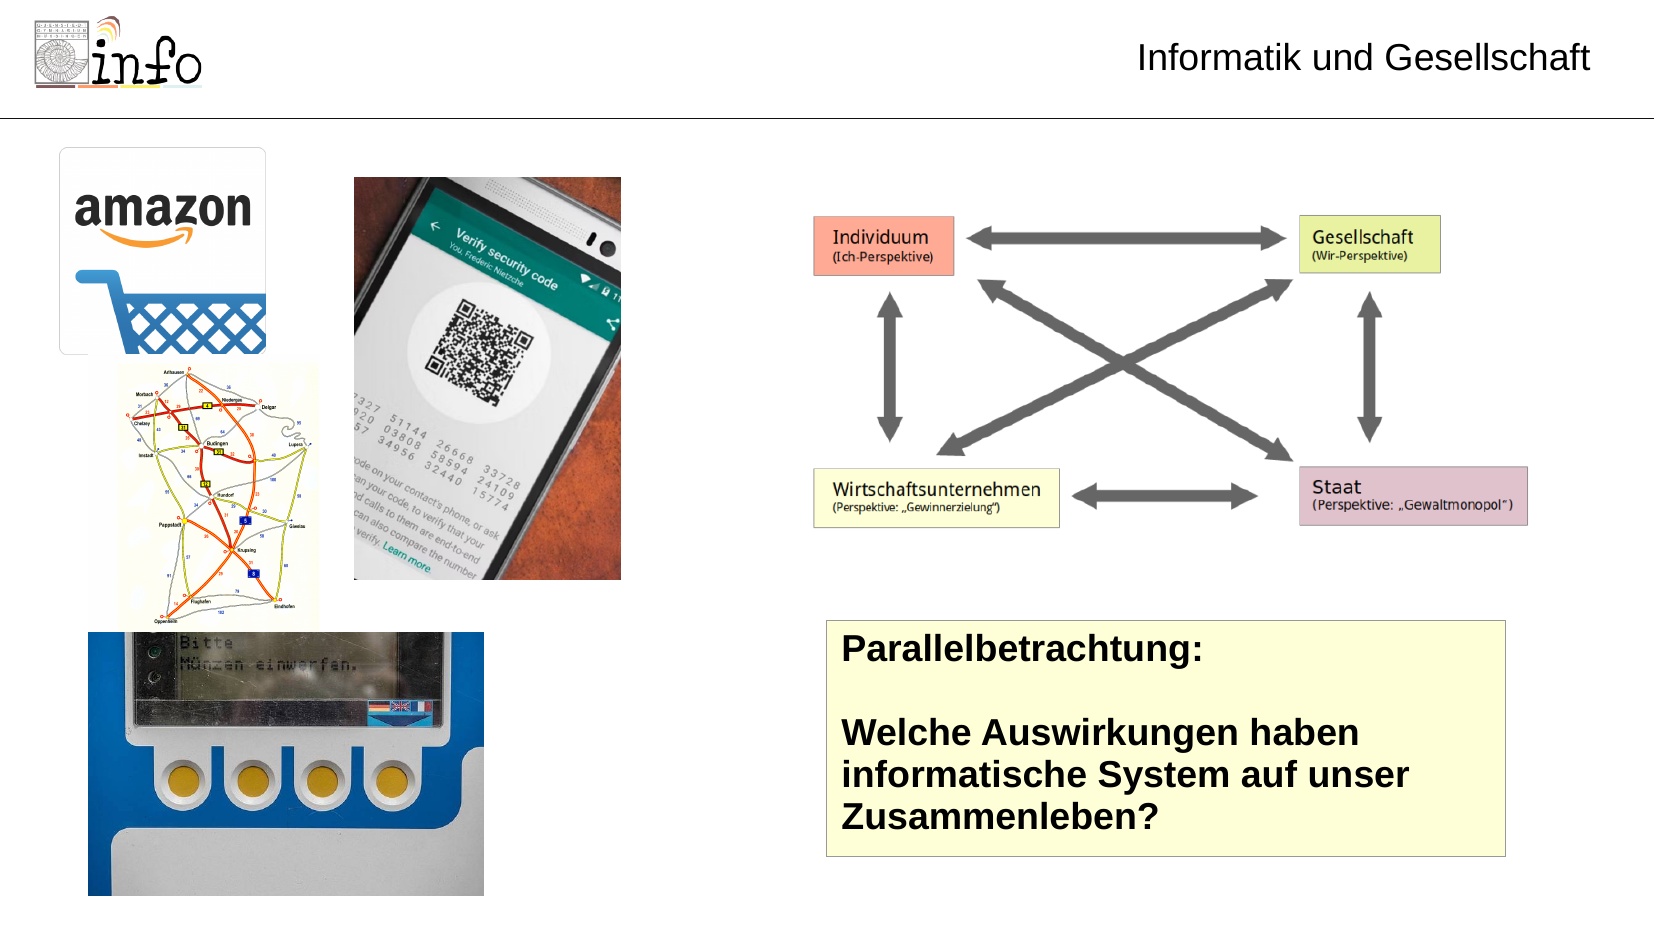

Informatik und Gesellschaft
Parallelbetrachtung:
Welche Auswirkungen haben informatische System auf unser Zusammenleben?